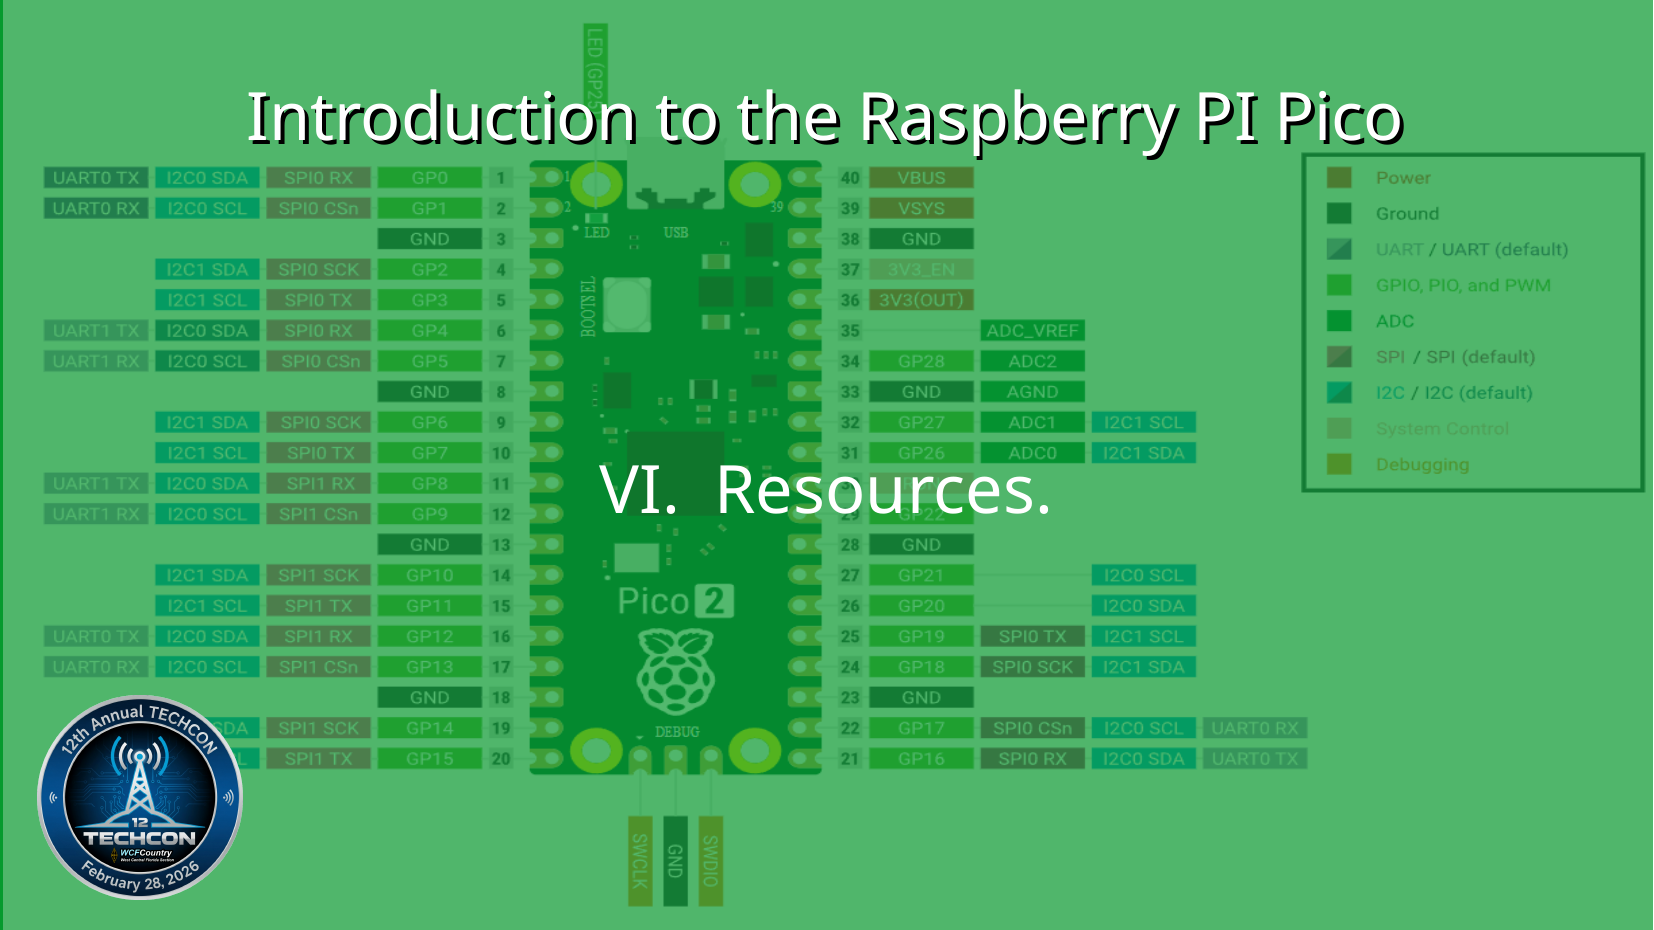

# Introduction to the Raspberry PI Pico
VI. Resources.